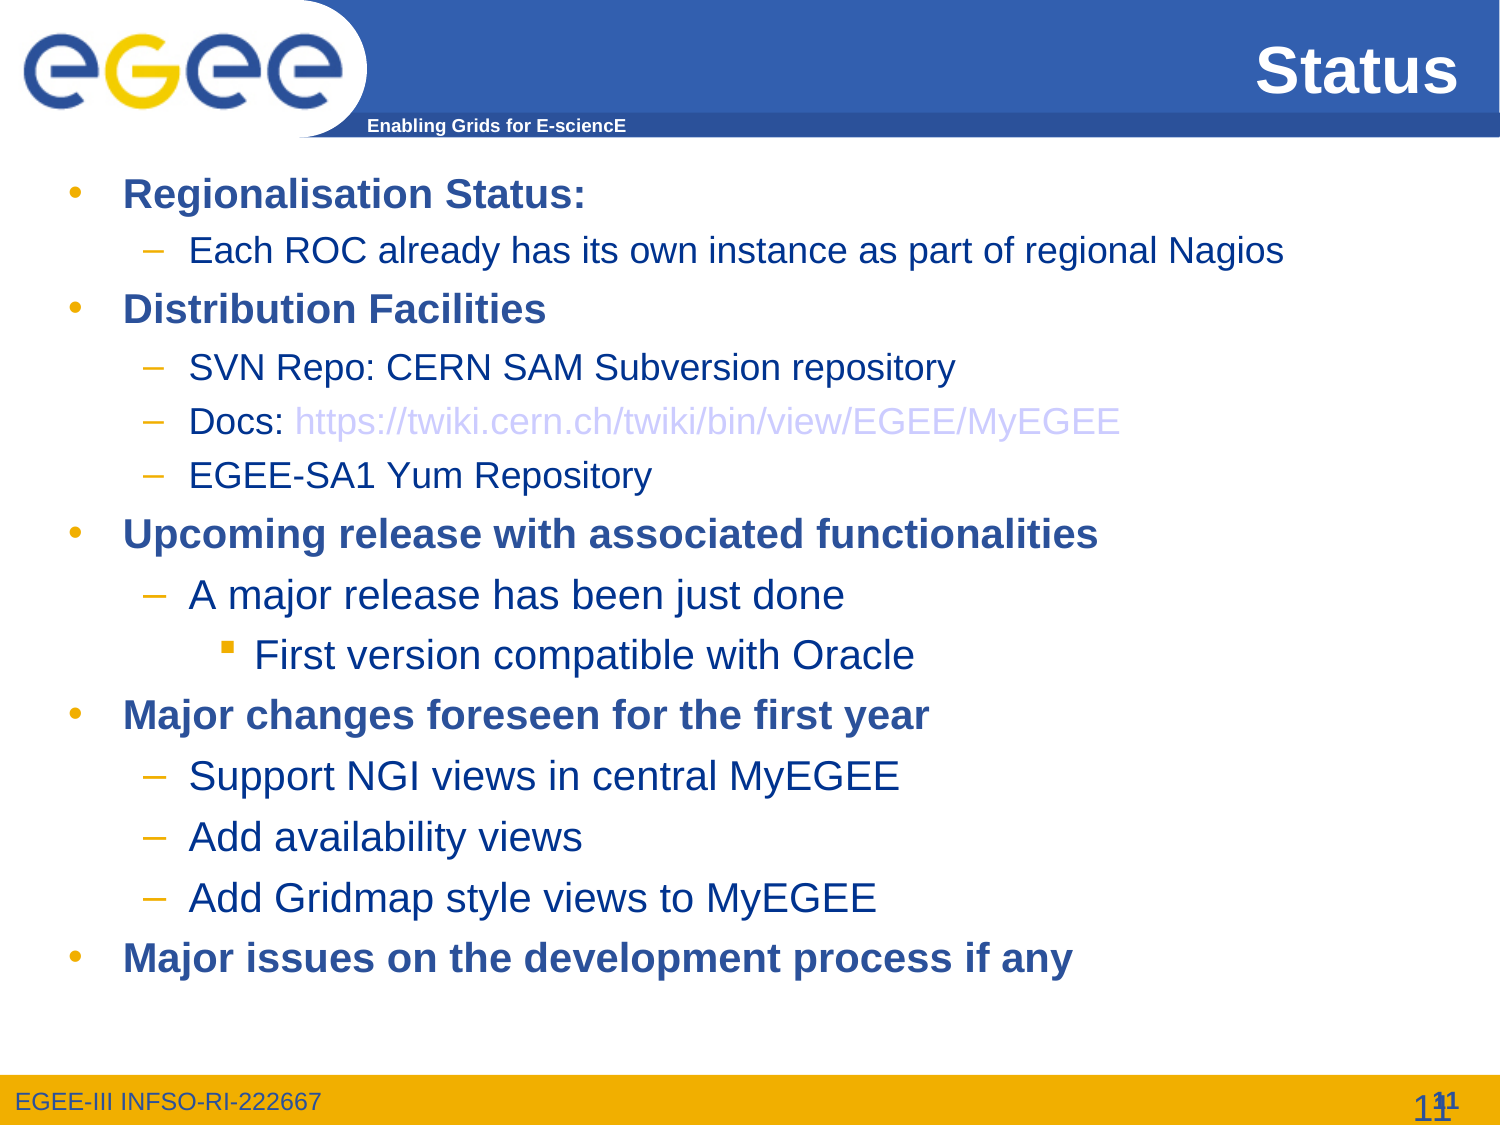

# Status
Regionalisation Status:
Each ROC already has its own instance as part of regional Nagios
Distribution Facilities
SVN Repo: CERN SAM Subversion repository
Docs: https://twiki.cern.ch/twiki/bin/view/EGEE/MyEGEE
EGEE-SA1 Yum Repository
Upcoming release with associated functionalities
A major release has been just done
First version compatible with Oracle
Major changes foreseen for the first year
Support NGI views in central MyEGEE
Add availability views
Add Gridmap style views to MyEGEE
Major issues on the development process if any
11